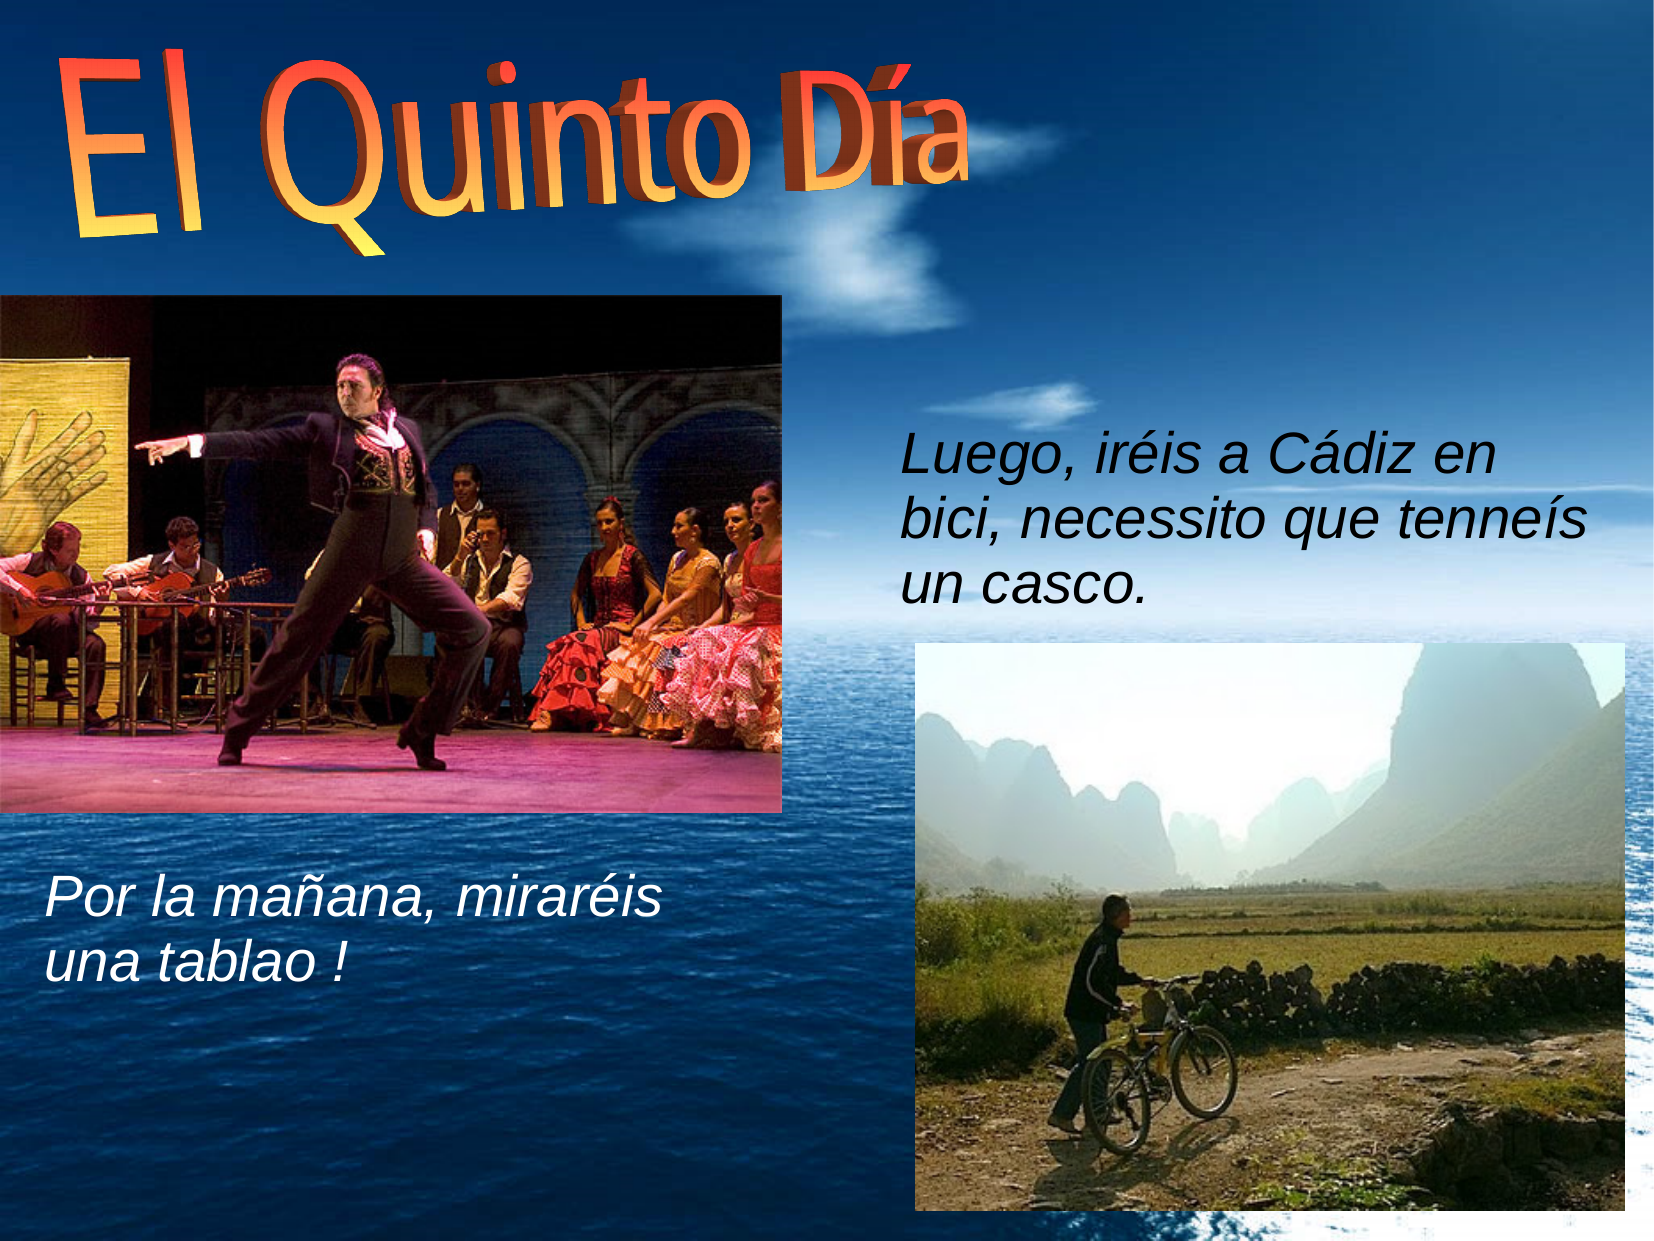

El Quinto Día
Luego, iréis a Cádiz en bici, necessito que tenneís un casco.
Por la mañana, miraréis una tablao !